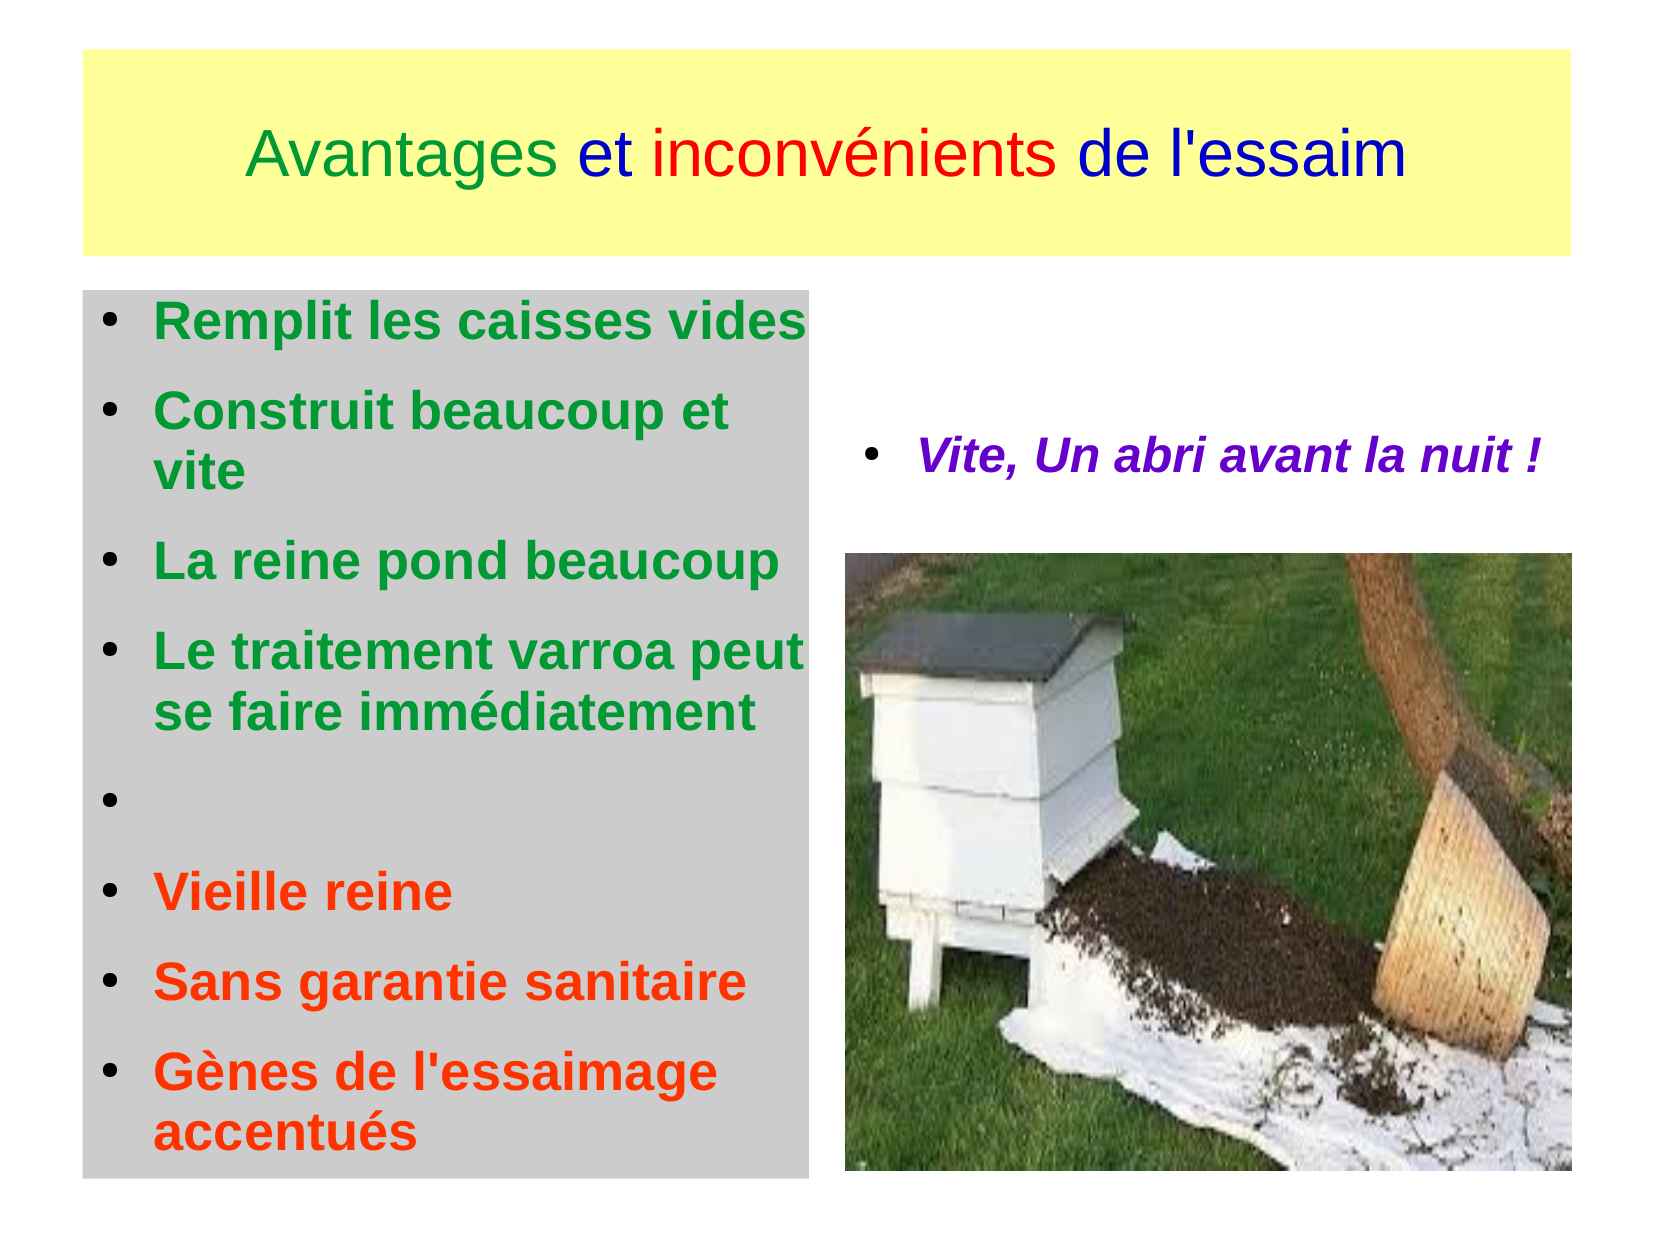

# Avantages et inconvénients de l'essaim
Remplit les caisses vides
Construit beaucoup et vite
La reine pond beaucoup
Le traitement varroa peut se faire immédiatement
Vieille reine
Sans garantie sanitaire
Gènes de l'essaimage accentués
Vite, Un abri avant la nuit !